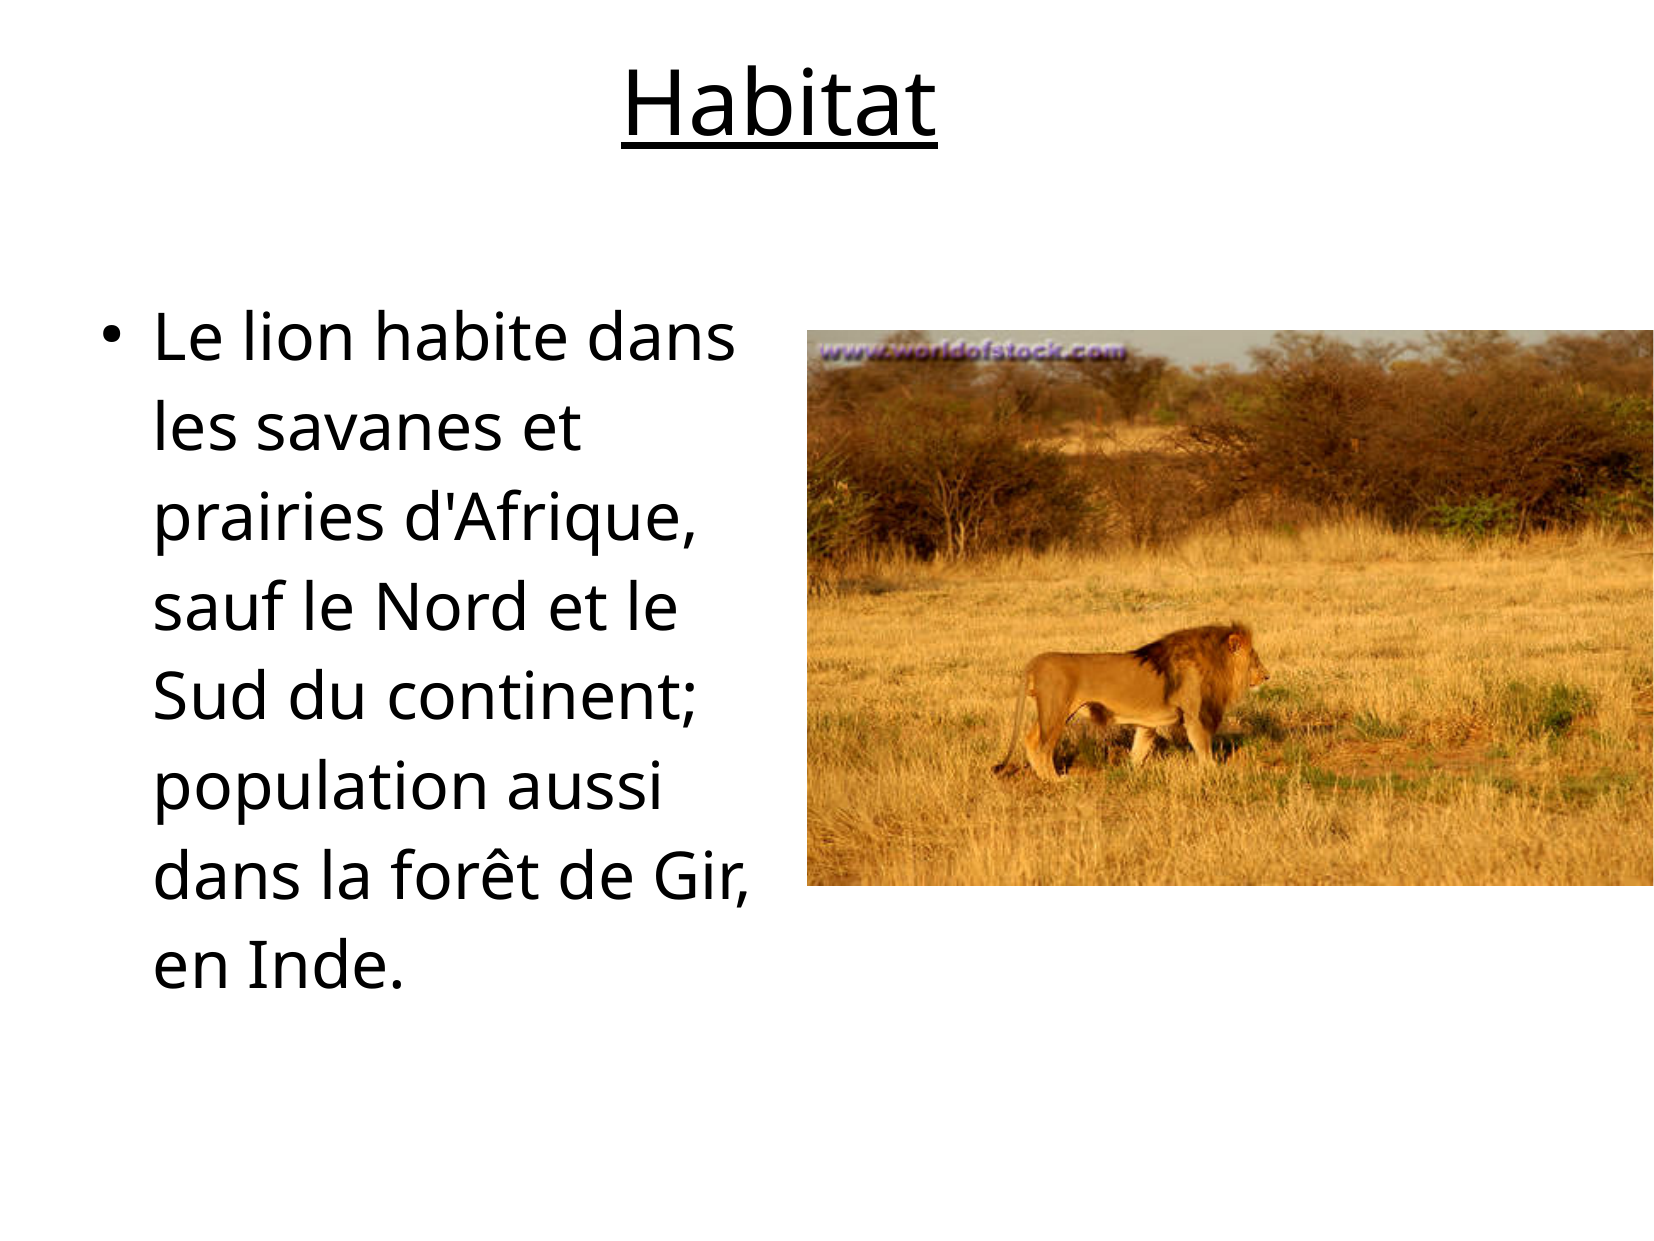

# Habitat
Le lion habite dans les savanes et prairies d'Afrique, sauf le Nord et le Sud du continent; population aussi dans la forêt de Gir, en Inde.